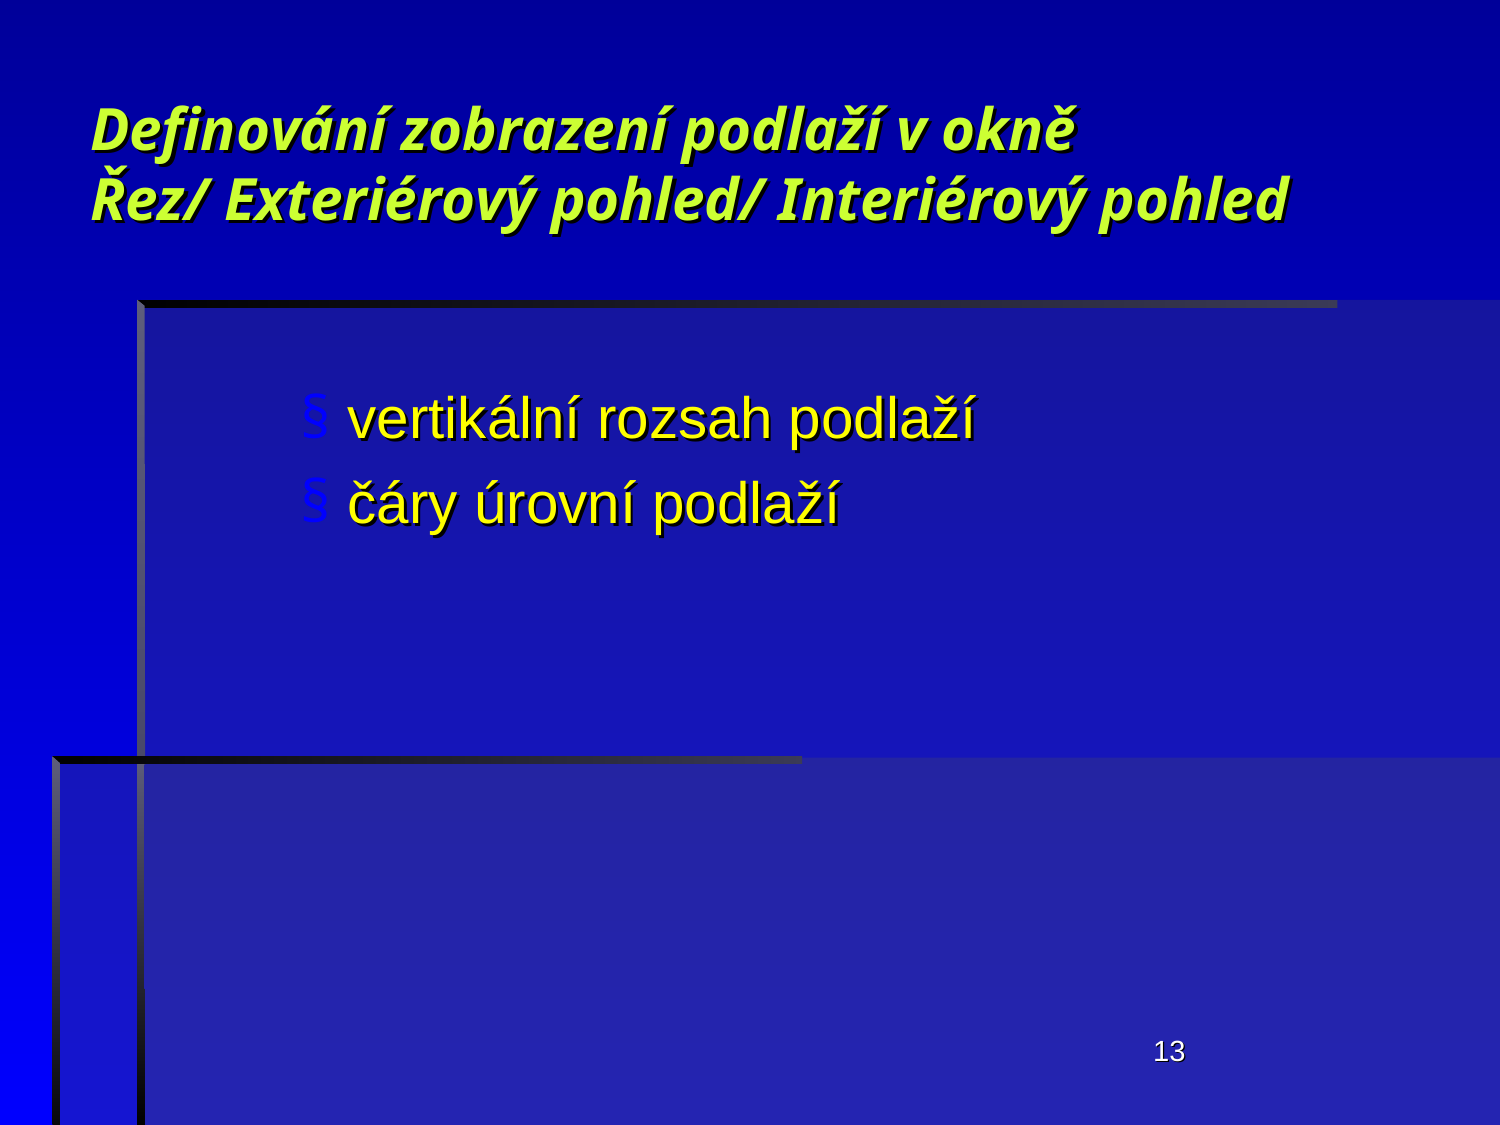

# Definování zobrazení podlaží v okně Řez/ Exteriérový pohled/ Interiérový pohled
vertikální rozsah podlaží
čáry úrovní podlaží